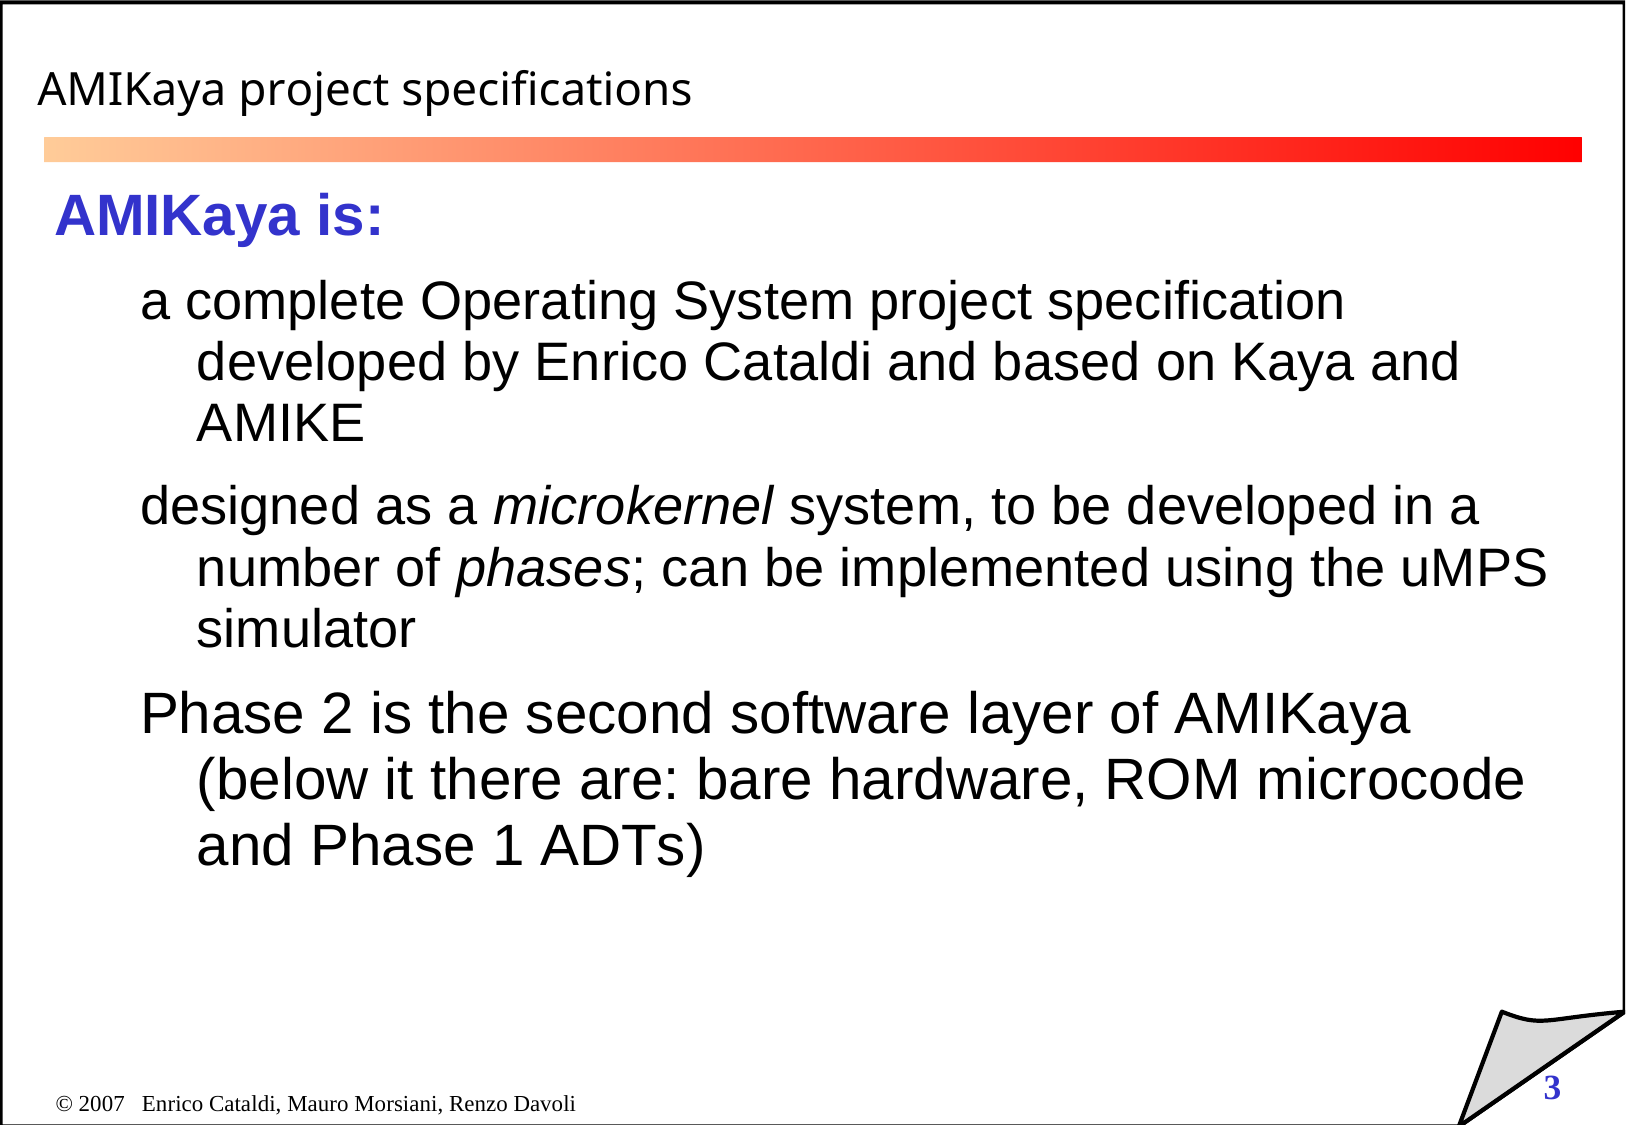

# AMIKaya project specifications
AMIKaya is:
a complete Operating System project specification developed by Enrico Cataldi and based on Kaya and AMIKE
designed as a microkernel system, to be developed in a number of phases; can be implemented using the uMPS simulator
Phase 2 is the second software layer of AMIKaya (below it there are: bare hardware, ROM microcode and Phase 1 ADTs)